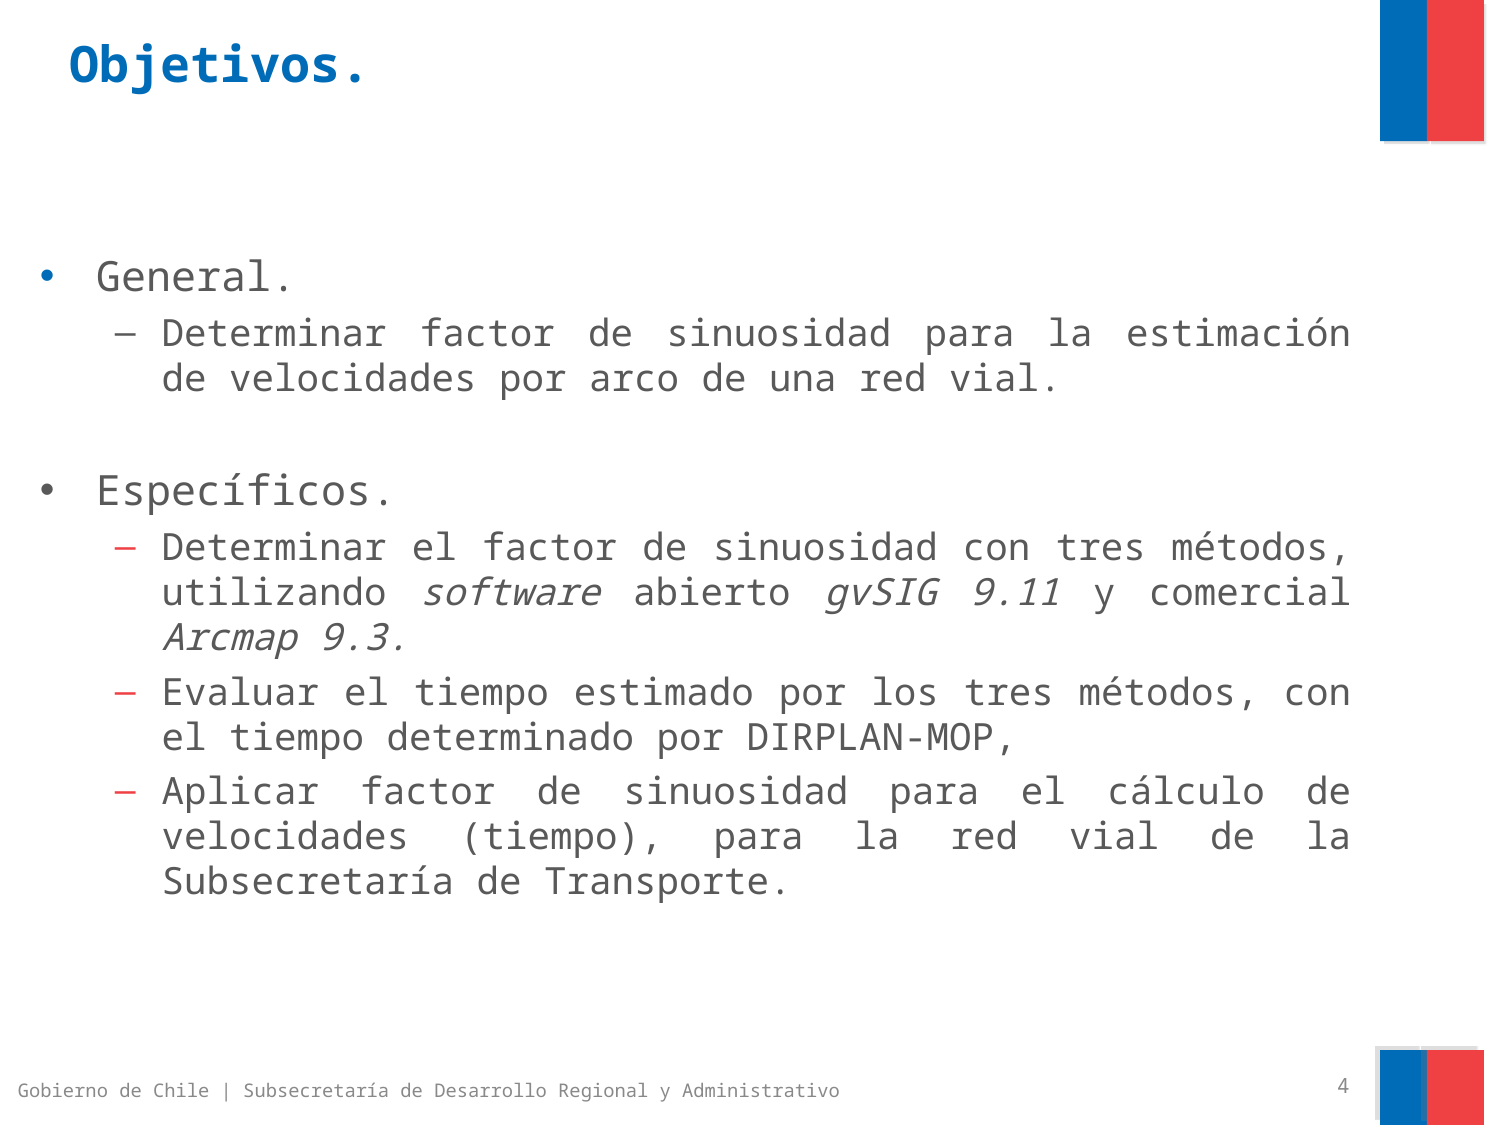

# Objetivos.
General.
Determinar factor de sinuosidad para la estimación de velocidades por arco de una red vial.
Específicos.
Determinar el factor de sinuosidad con tres métodos, utilizando software abierto gvSIG 9.11 y comercial Arcmap 9.3.
Evaluar el tiempo estimado por los tres métodos, con el tiempo determinado por DIRPLAN-MOP,
Aplicar factor de sinuosidad para el cálculo de velocidades (tiempo), para la red vial de la Subsecretaría de Transporte.
Gobierno de Chile | Subsecretaría de Desarrollo Regional y Administrativo